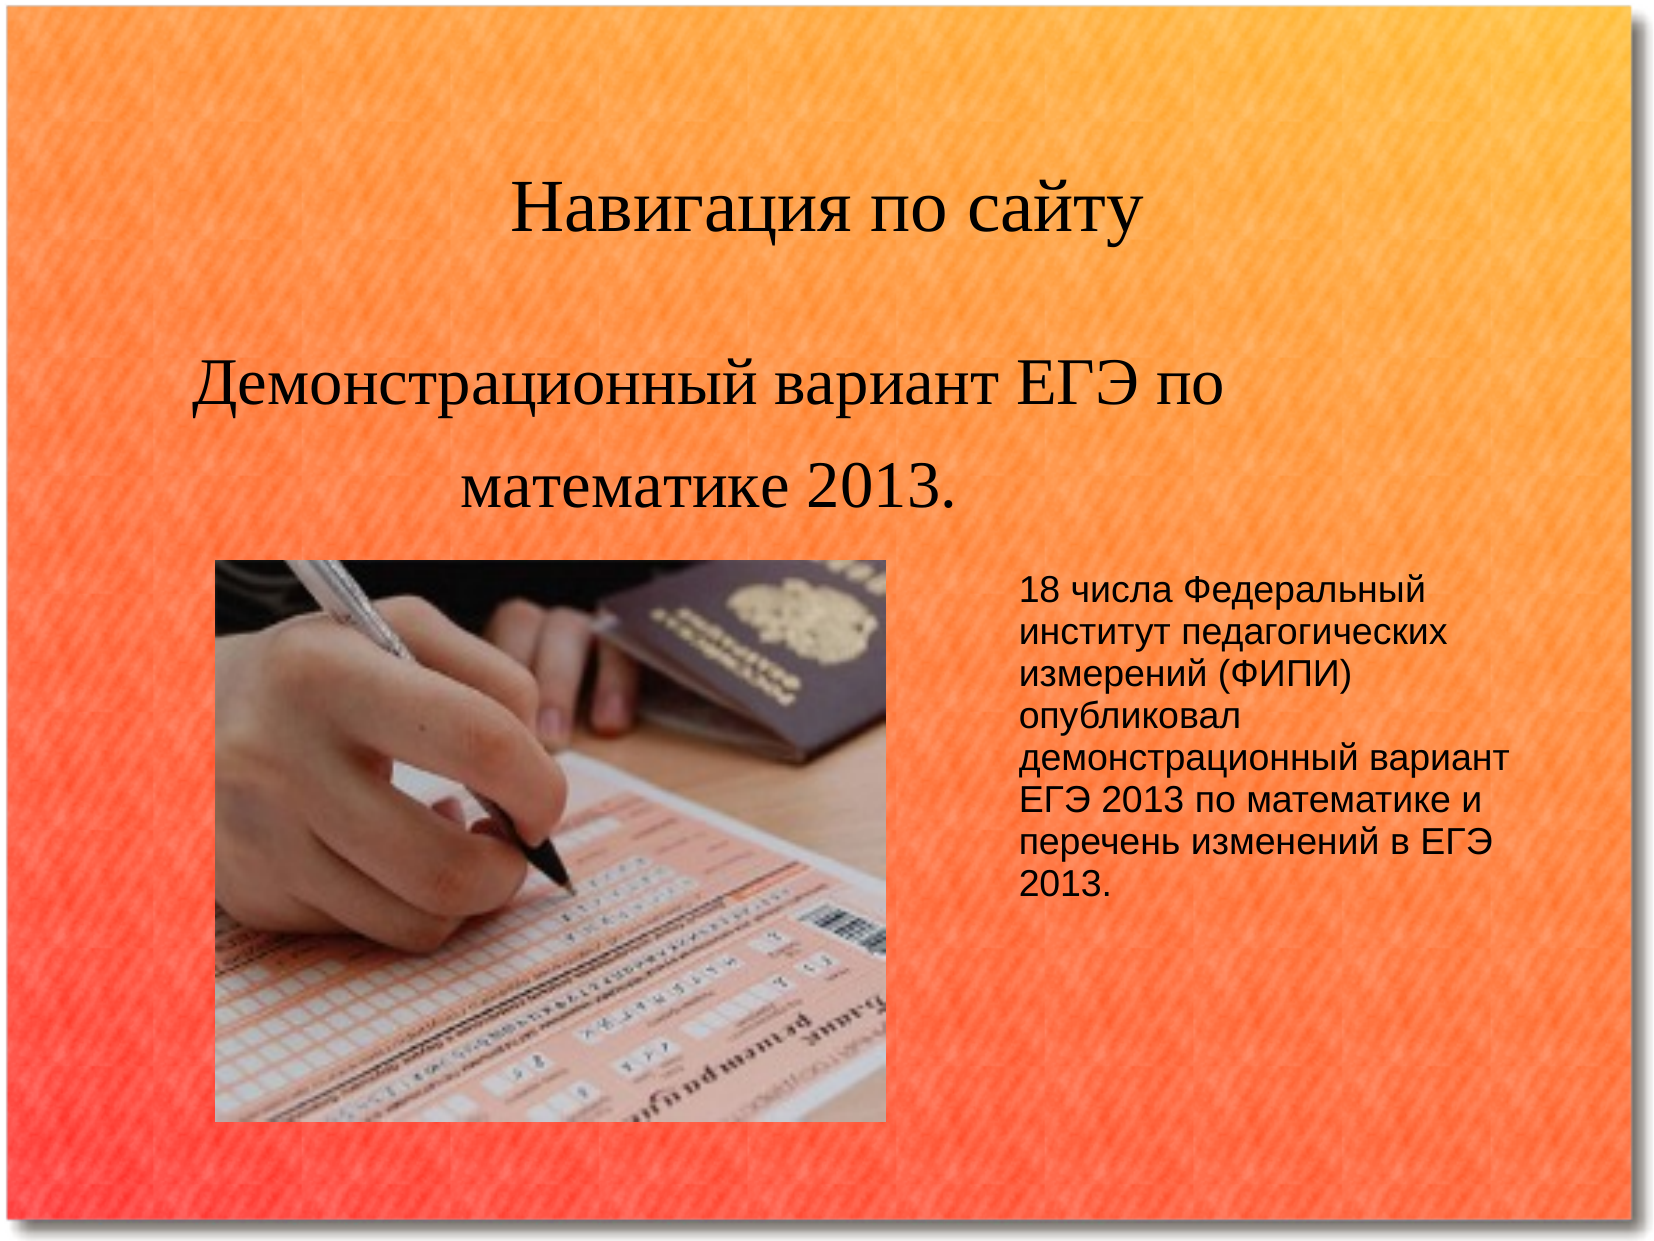

# Навигация по сайту
Демонстрационный вариант ЕГЭ по
 математике 2013.
18 числа Федеральный институт педагогических измерений (ФИПИ) опубликовал демонстрационный вариант ЕГЭ 2013 по математике и перечень изменений в ЕГЭ 2013.